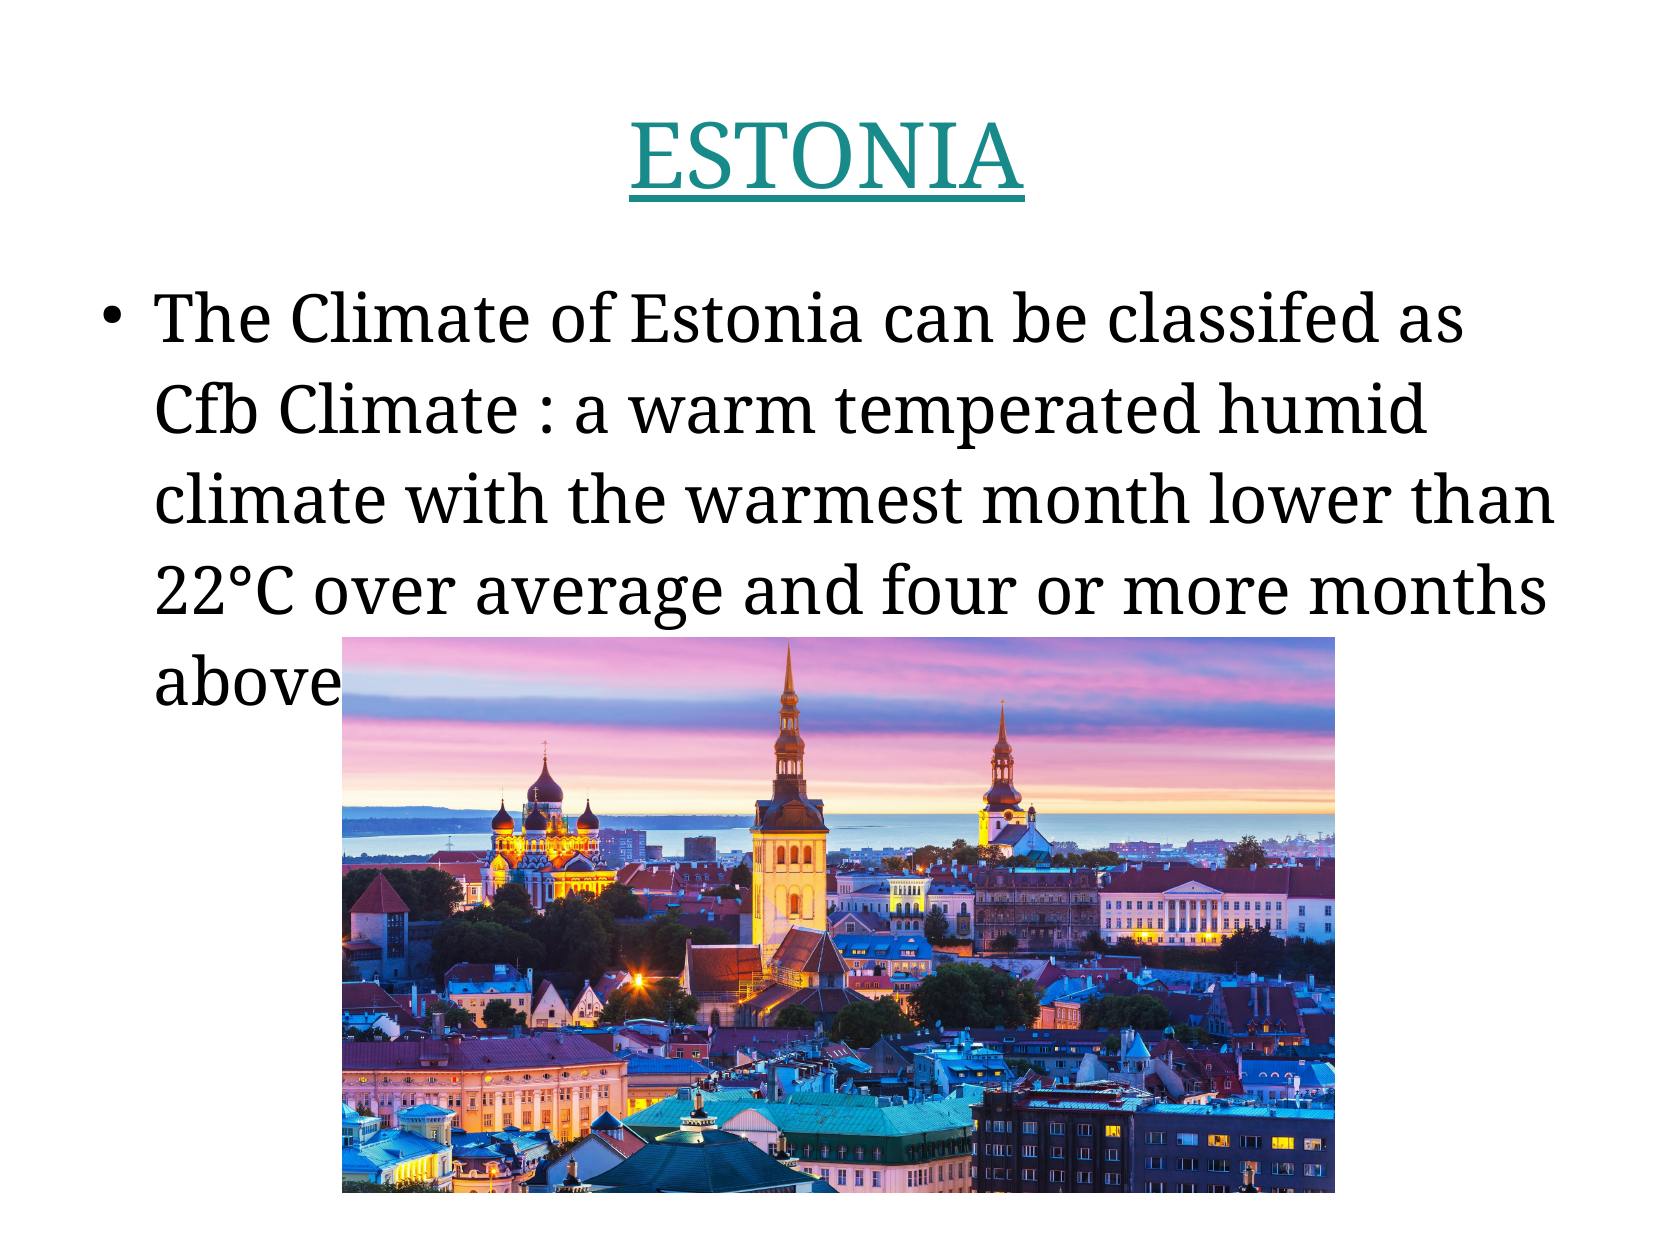

# ESTONIA
The Climate of Estonia can be classifed as Cfb Climate : a warm temperated humid climate with the warmest month lower than 22°C over average and four or more months above 10°C over average